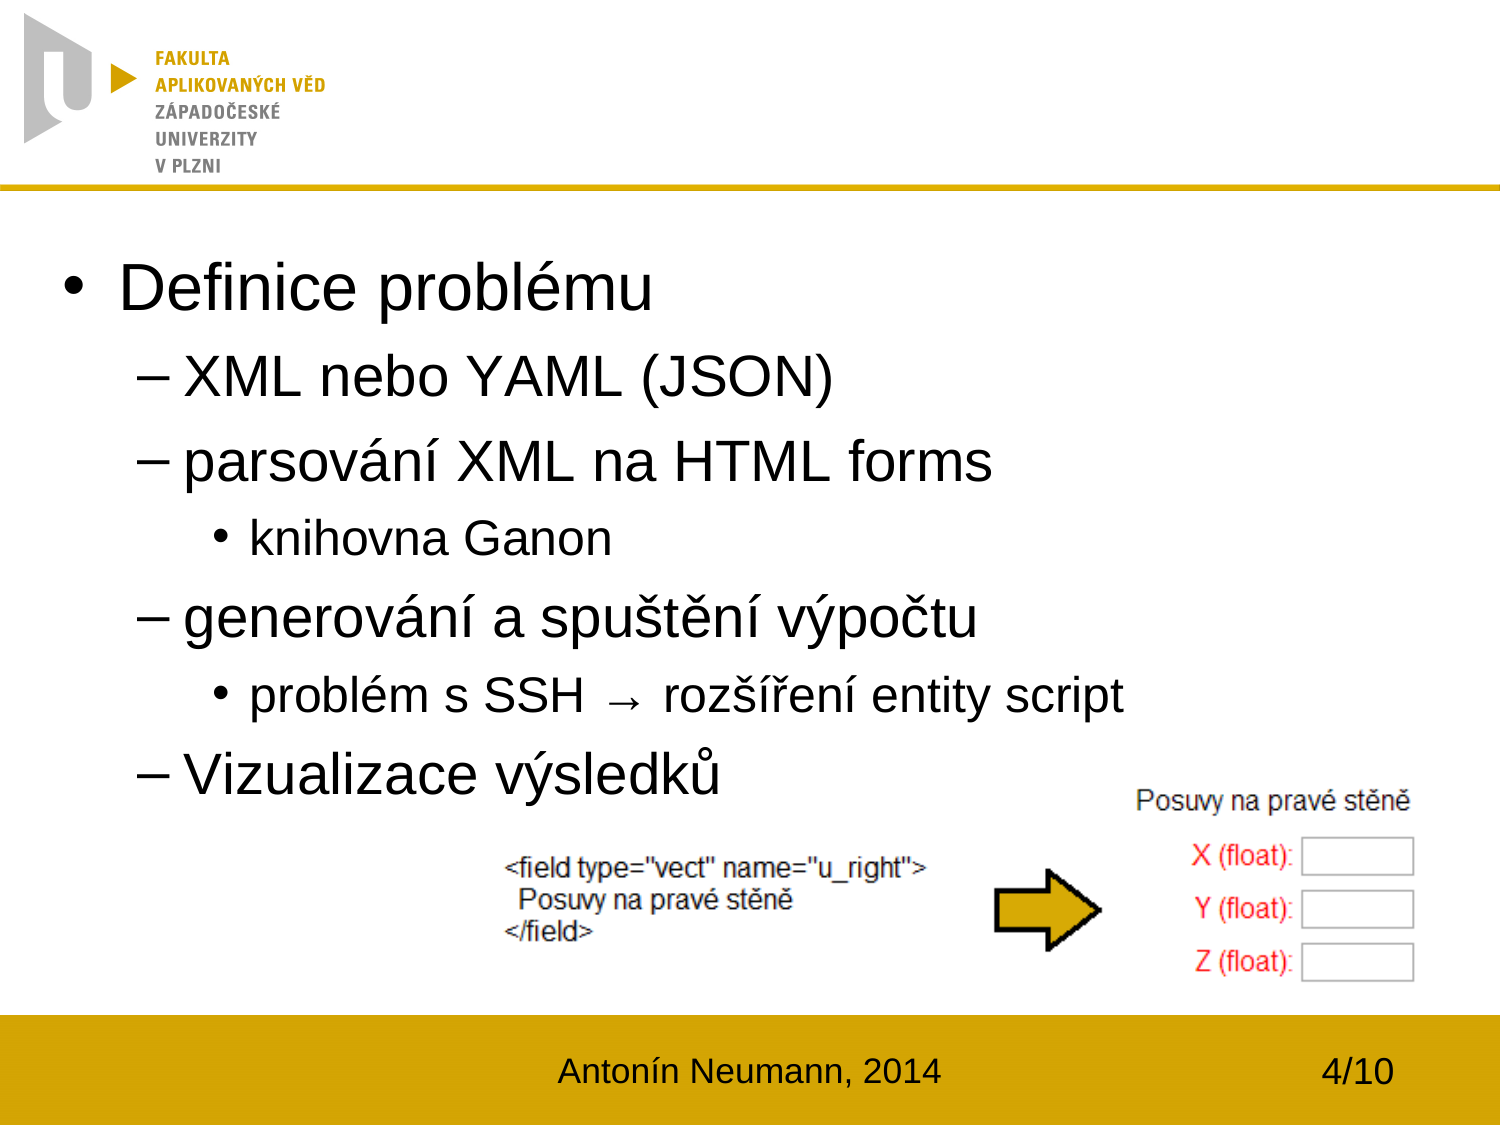

#
Definice problému
XML nebo YAML (JSON)
parsování XML na HTML forms
knihovna Ganon
generování a spuštění výpočtu
problém s SSH → rozšíření entity script
Vizualizace výsledků
Antonín Neumann, 2014